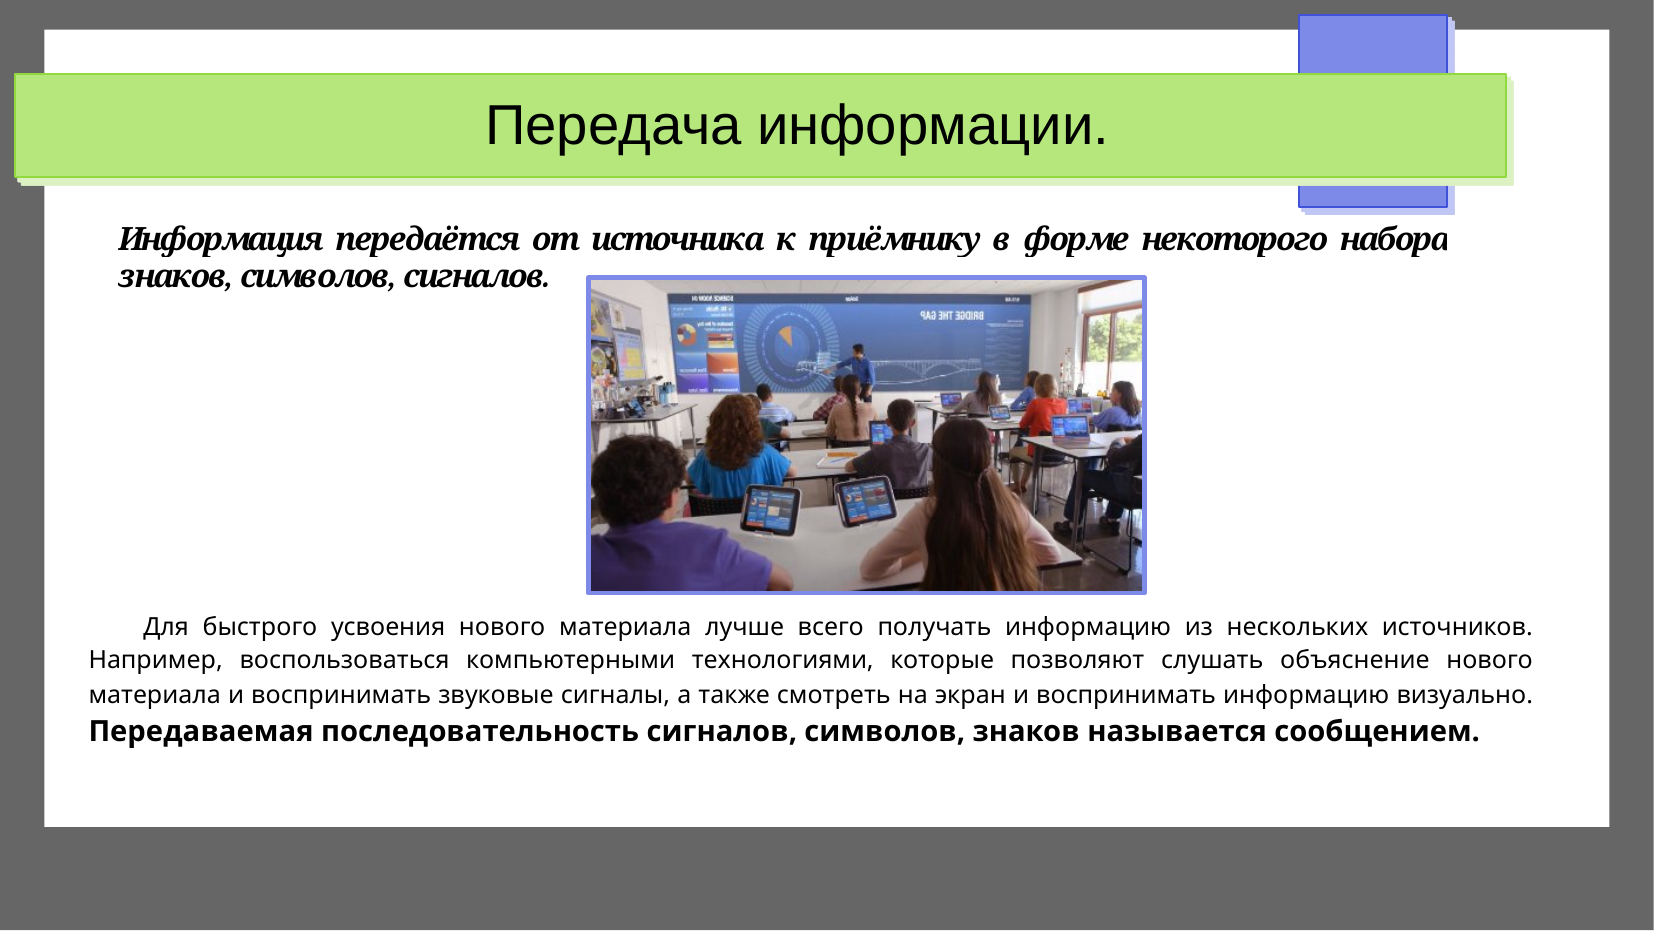

# Передача информации.
 Для быстрого усвоения нового материала лучше всего получать информацию из нескольких источников. Например, воспользоваться компьютерными технологиями, которые позволяют слушать объяснение нового материала и воспринимать звуковые сигналы, а также смотреть на экран и воспринимать информацию визуально. Передаваемая последовательность сигналов, символов, знаков называется сообщением.